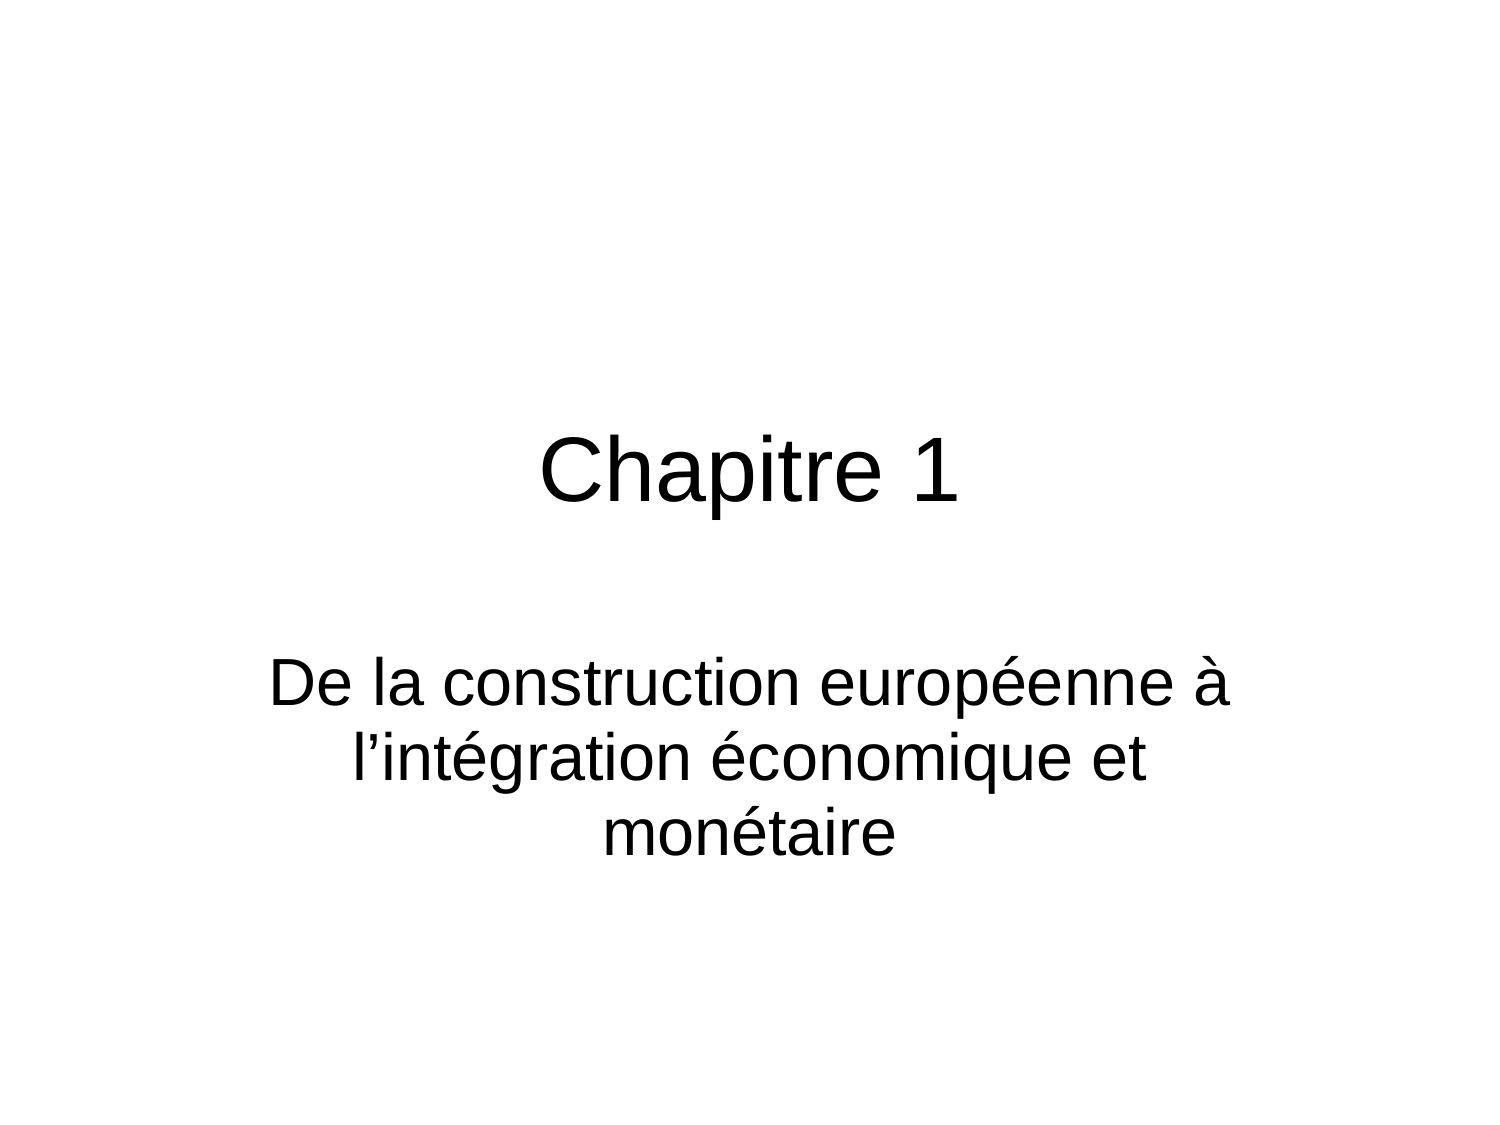

# Chapitre 1
De la construction européenne à l’intégration économique et monétaire